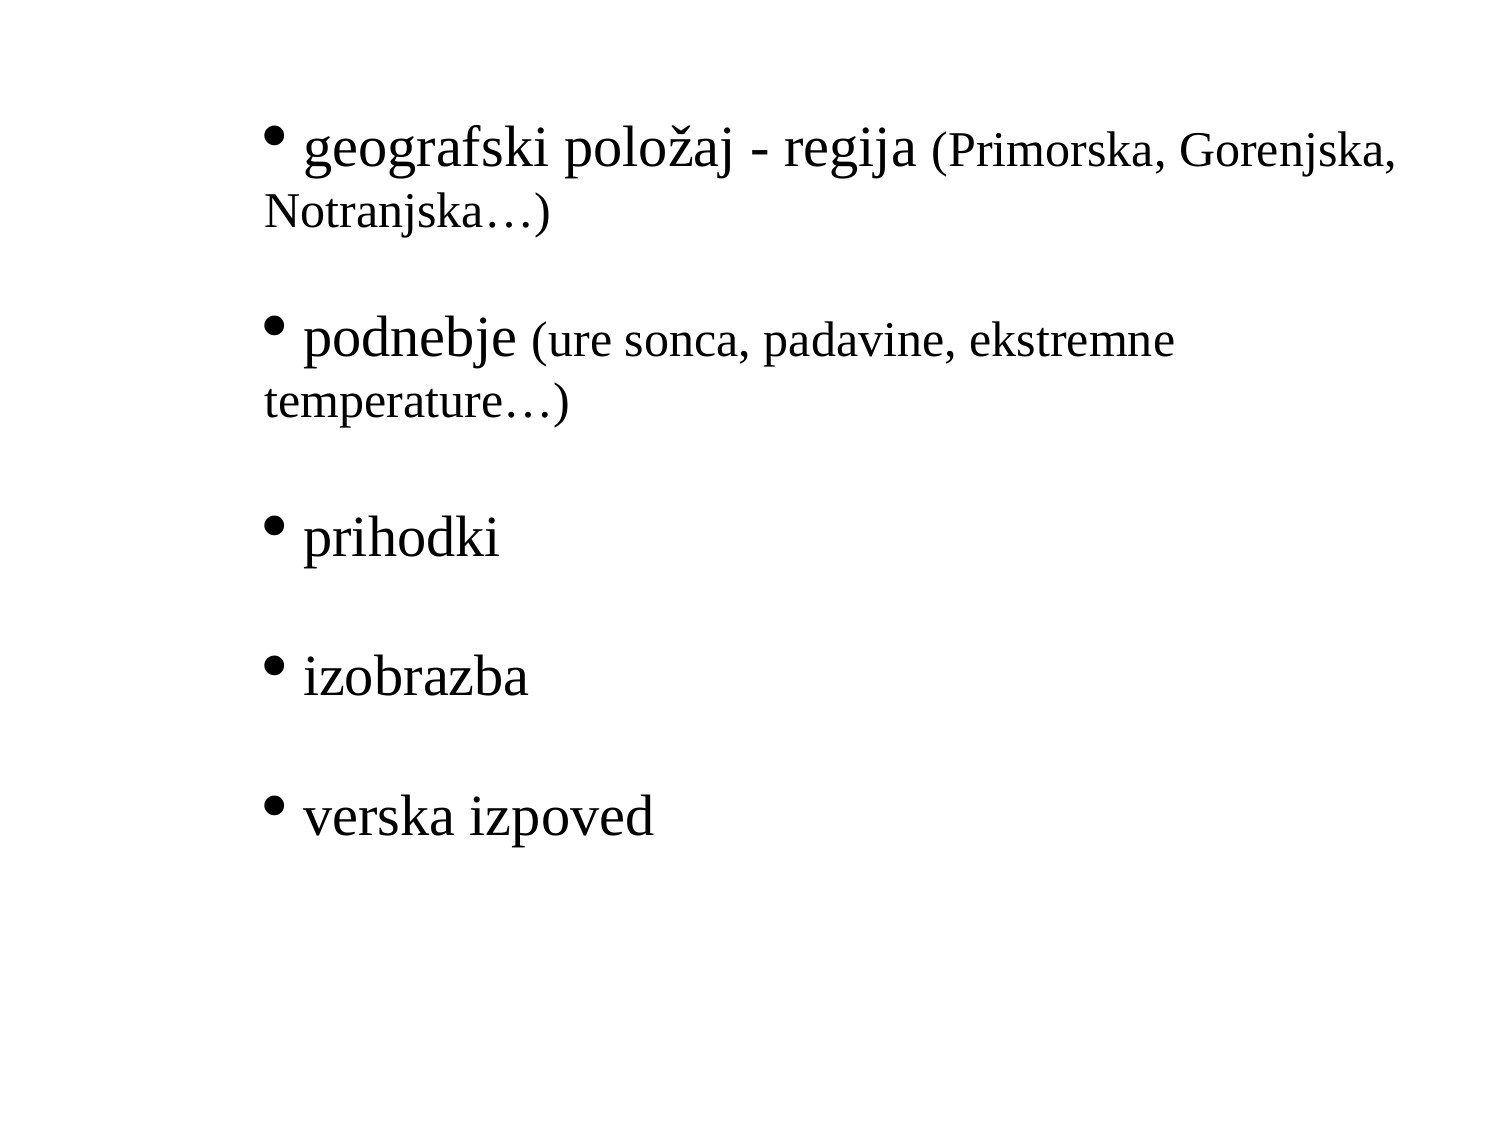

geografski položaj - regija (Primorska, Gorenjska, Notranjska…)
 podnebje (ure sonca, padavine, ekstremne temperature…)
 prihodki
 izobrazba
 verska izpoved